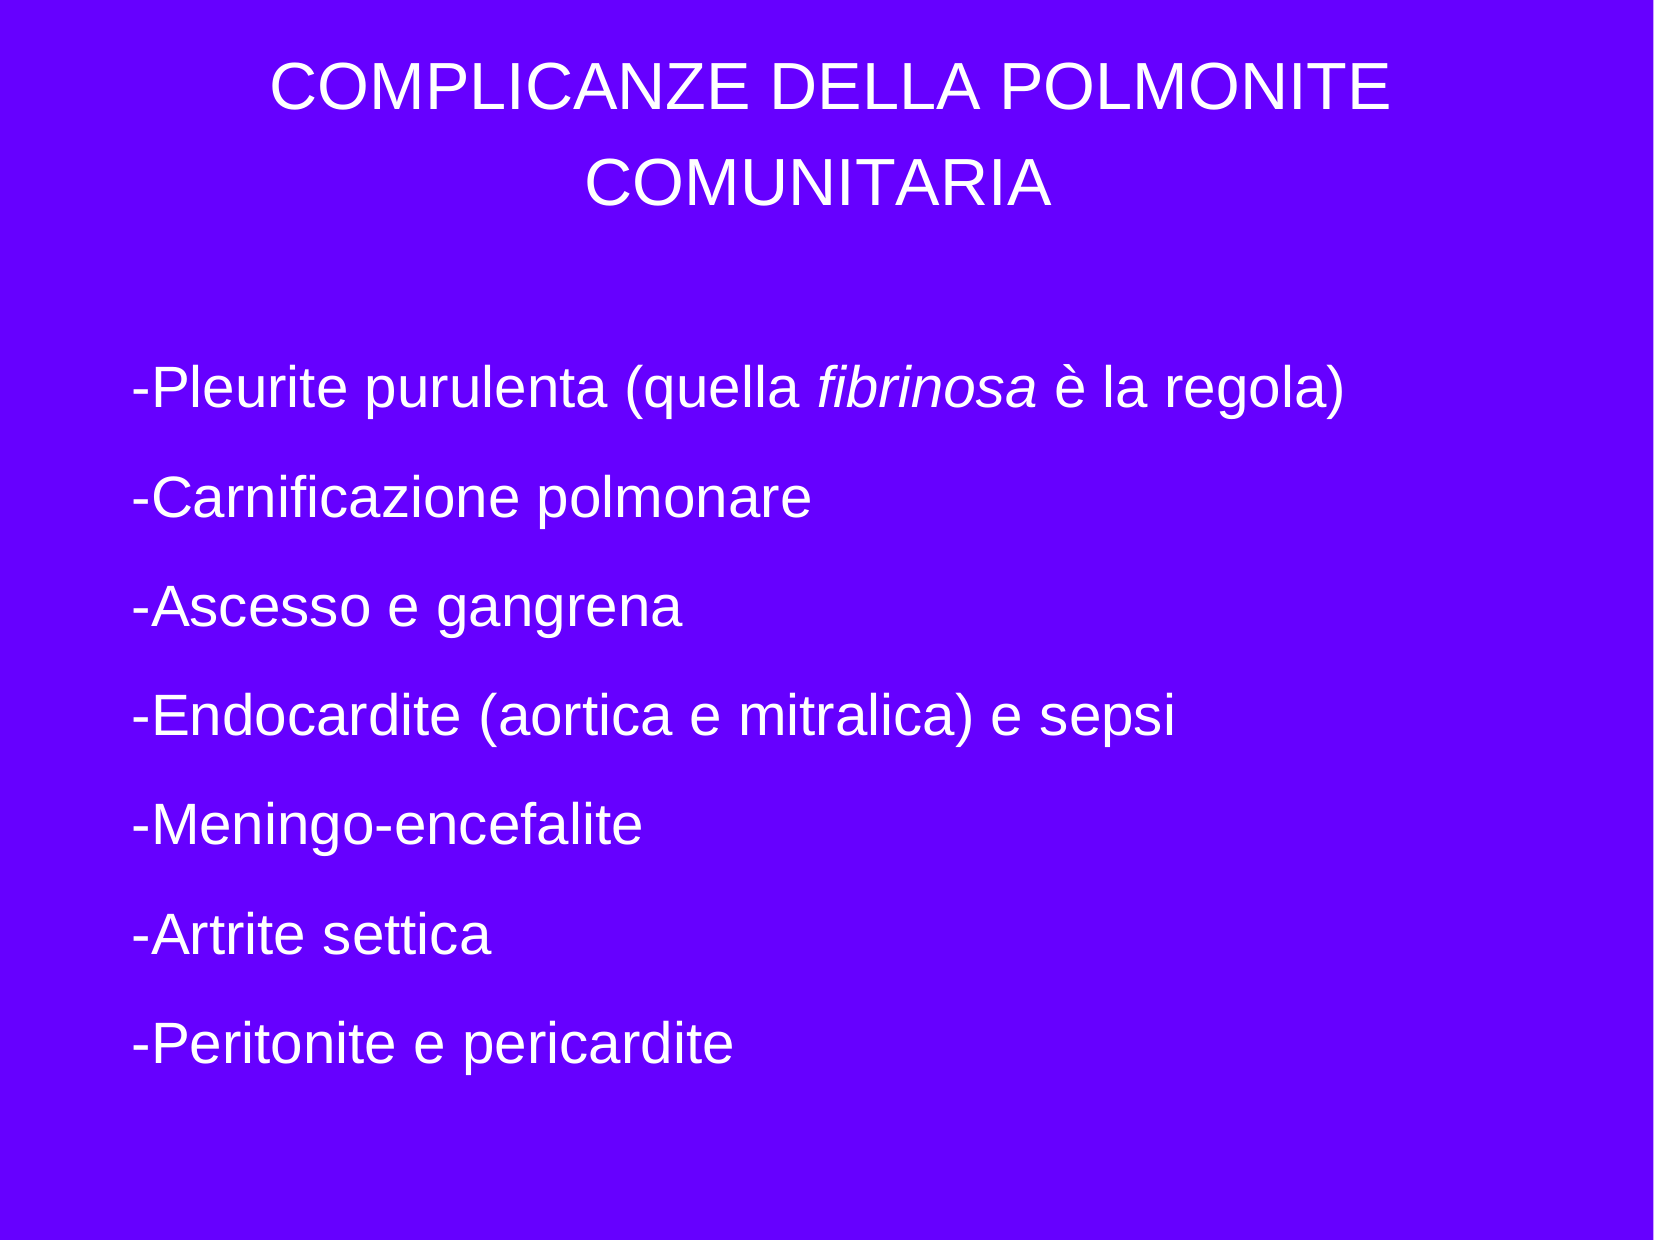

COMPLICANZE DELLA POLMONITE COMUNITARIA
-Pleurite purulenta (quella fibrinosa è la regola)
-Carnificazione polmonare
-Ascesso e gangrena
-Endocardite (aortica e mitralica) e sepsi
-Meningo-encefalite
-Artrite settica
-Peritonite e pericardite